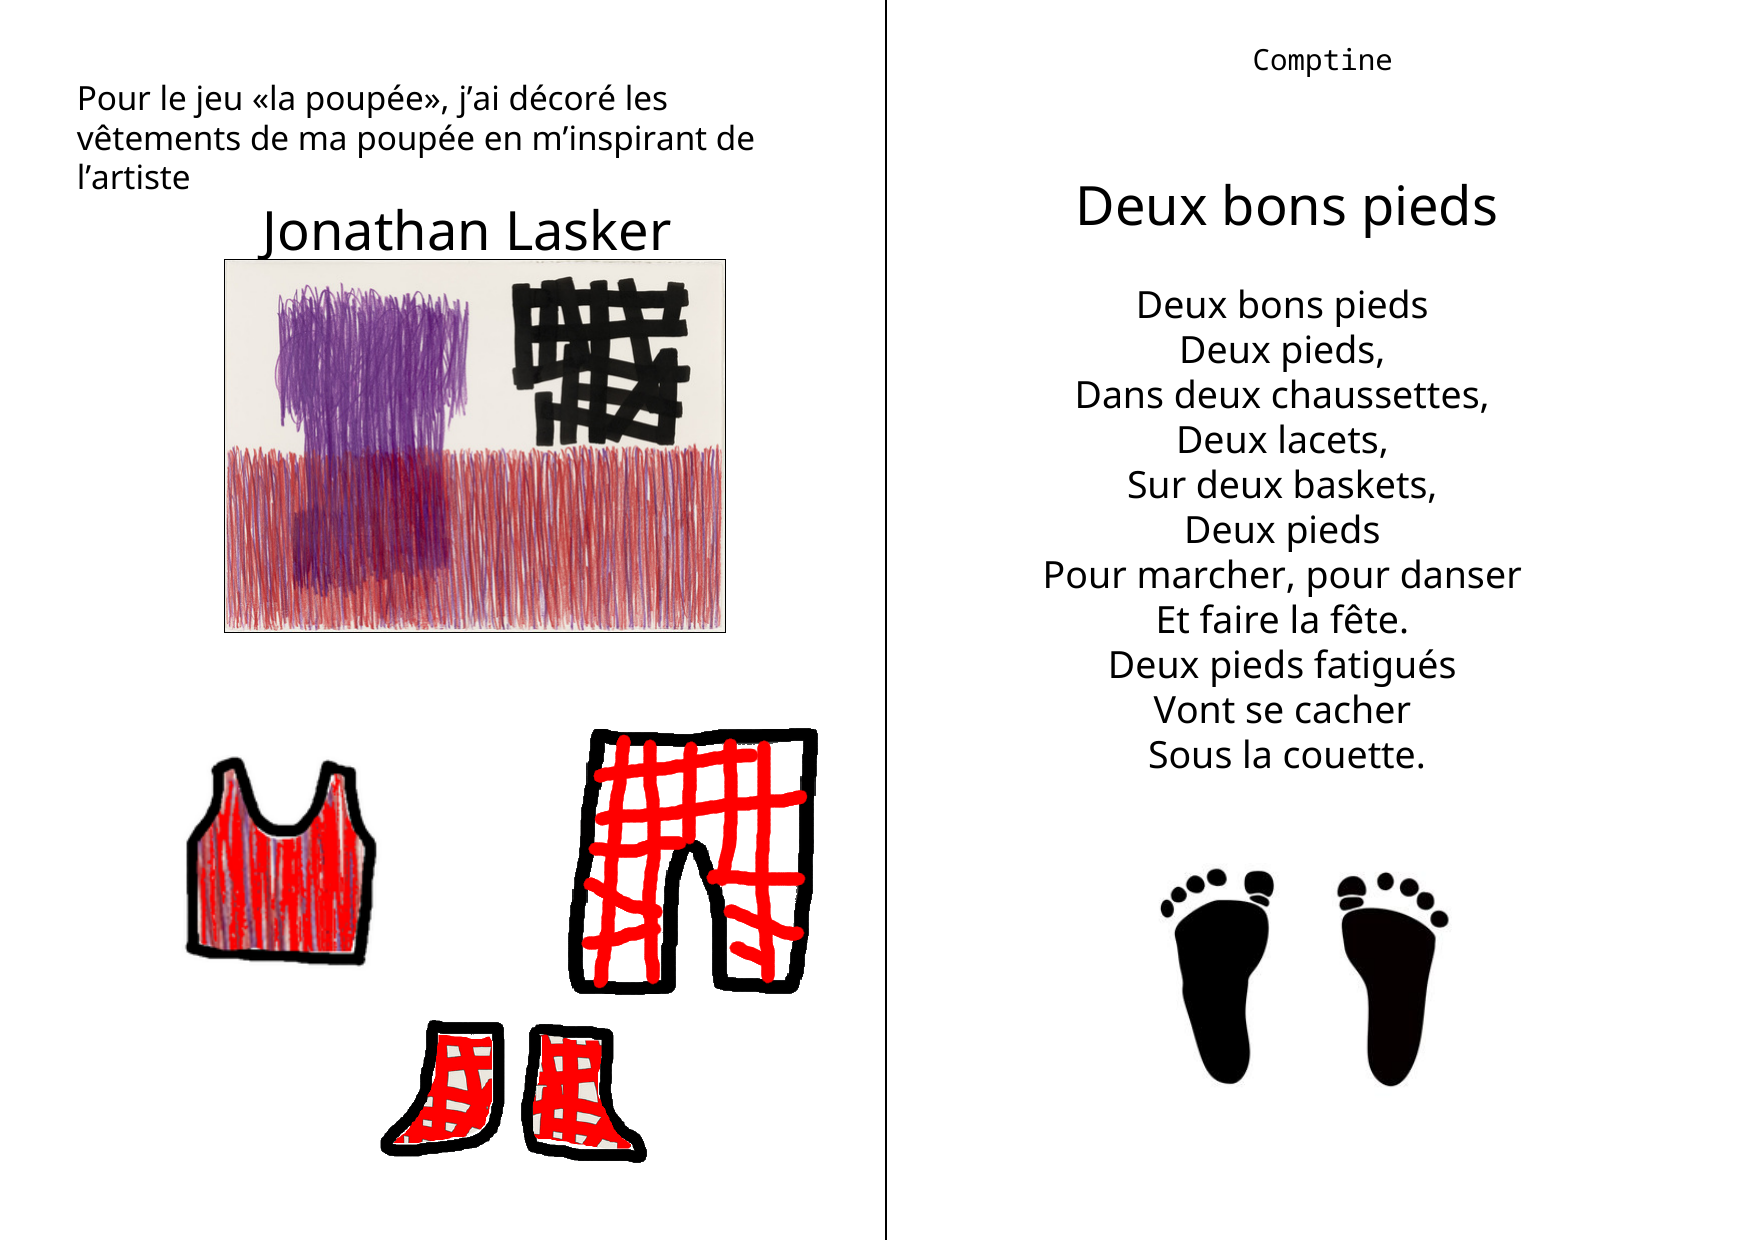

Comptine
Pour le jeu «la poupée», j’ai décoré les
vêtements de ma poupée en m’inspirant de l’artiste
 Jonathan Lasker
Deux bons pieds
Deux bons pieds
Deux pieds,
Dans deux chaussettes,
Deux lacets,
Sur deux baskets,
Deux pieds
Pour marcher, pour danser
Et faire la fête.
Deux pieds fatigués
Vont se cacher
Sous la couette.